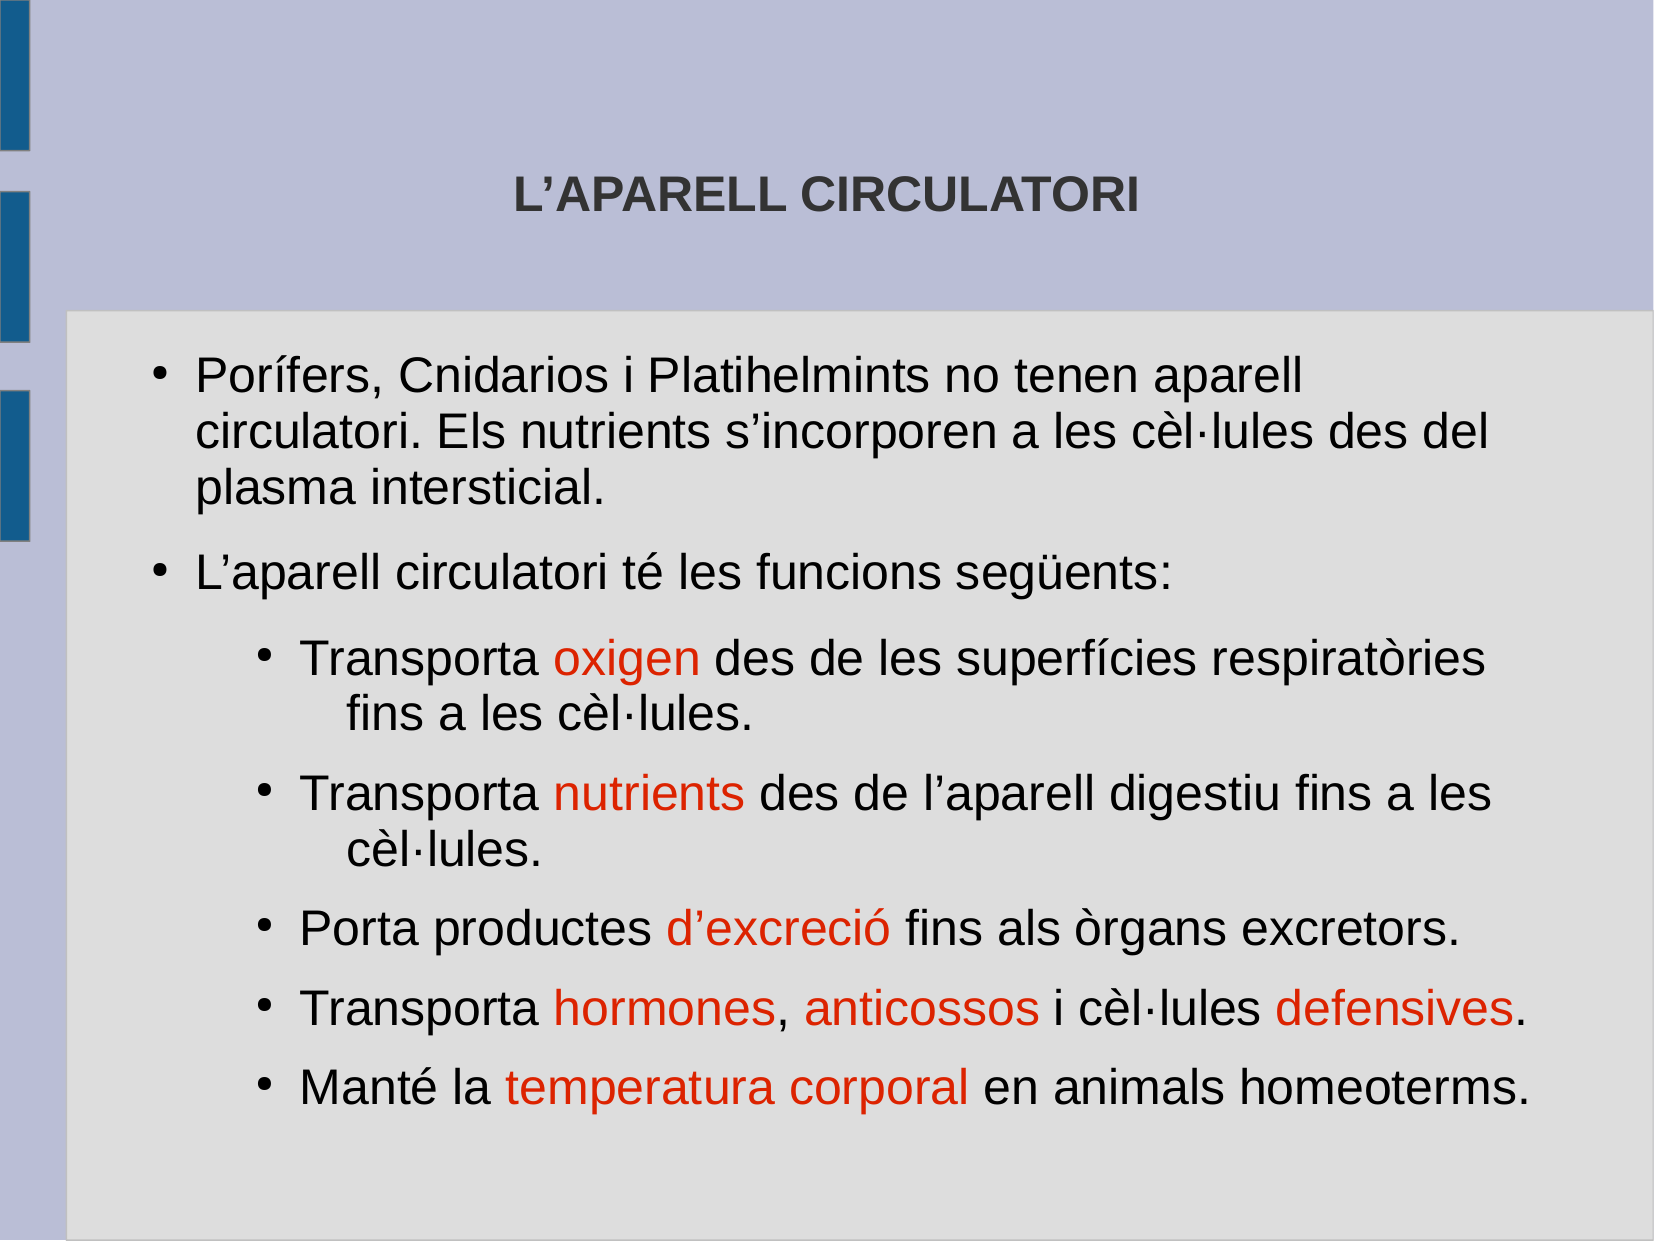

# L’APARELL CIRCULATORI
Porífers, Cnidarios i Platihelmints no tenen aparell circulatori. Els nutrients s’incorporen a les cèl·lules des del plasma intersticial.
L’aparell circulatori té les funcions següents:
Transporta oxigen des de les superfícies respiratòries fins a les cèl·lules.
Transporta nutrients des de l’aparell digestiu fins a les cèl·lules.
Porta productes d’excreció fins als òrgans excretors.
Transporta hormones, anticossos i cèl·lules defensives.
Manté la temperatura corporal en animals homeoterms.